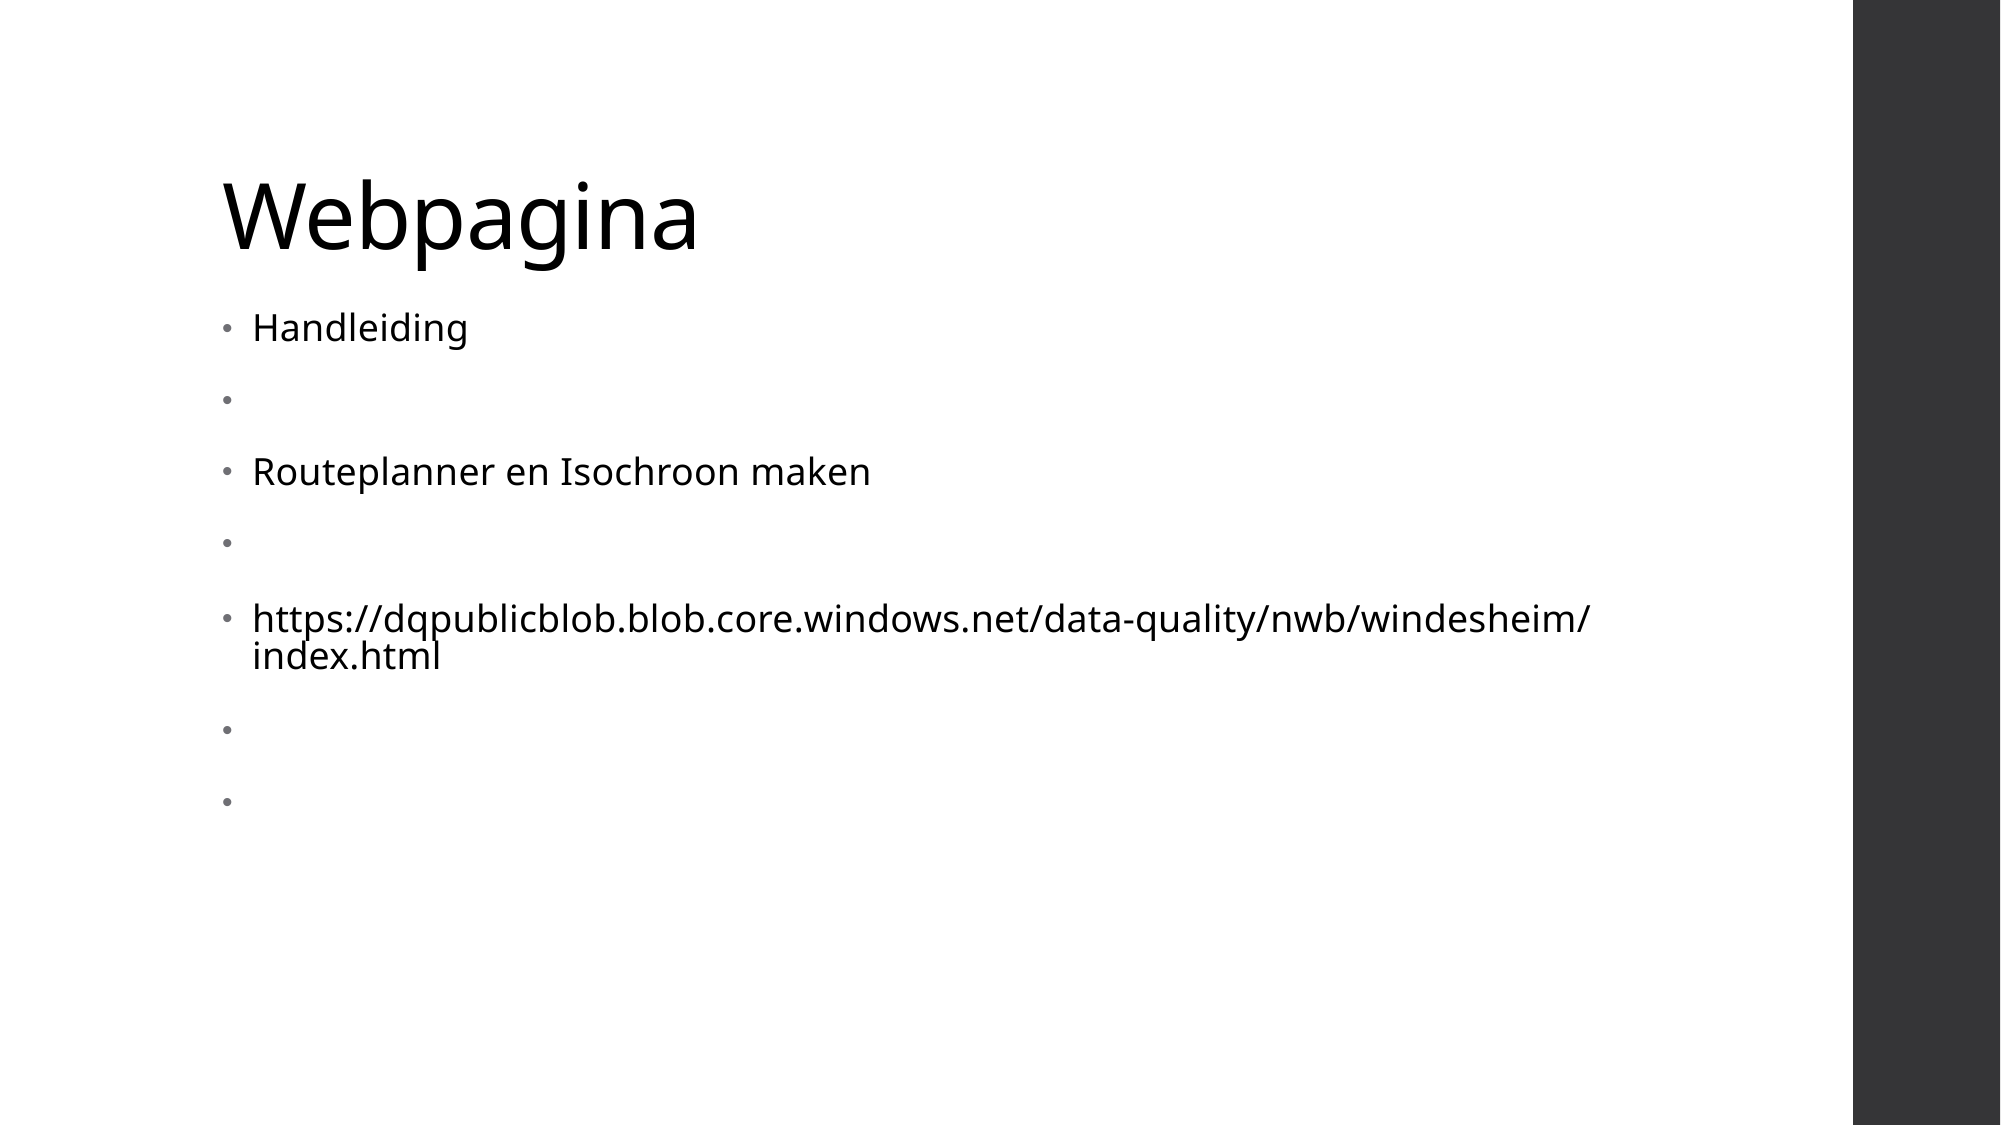

# Webpagina
Handleiding
Routeplanner en Isochroon maken
https://dqpublicblob.blob.core.windows.net/data-quality/nwb/windesheim/index.html